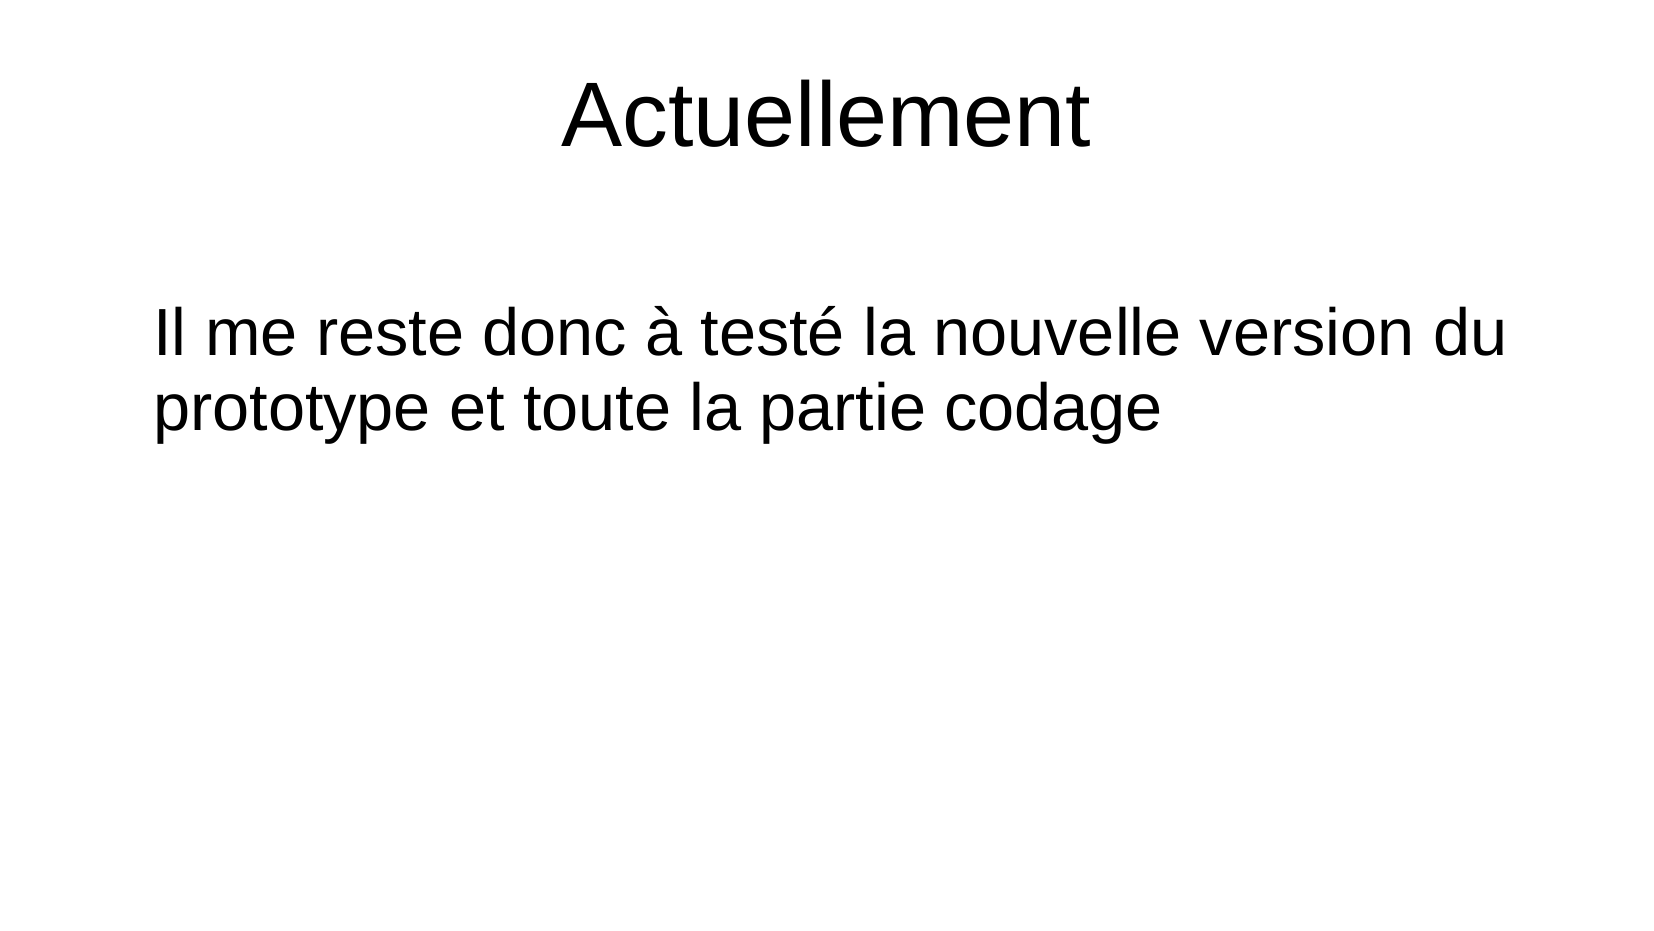

# Actuellement
Il me reste donc à testé la nouvelle version du prototype et toute la partie codage